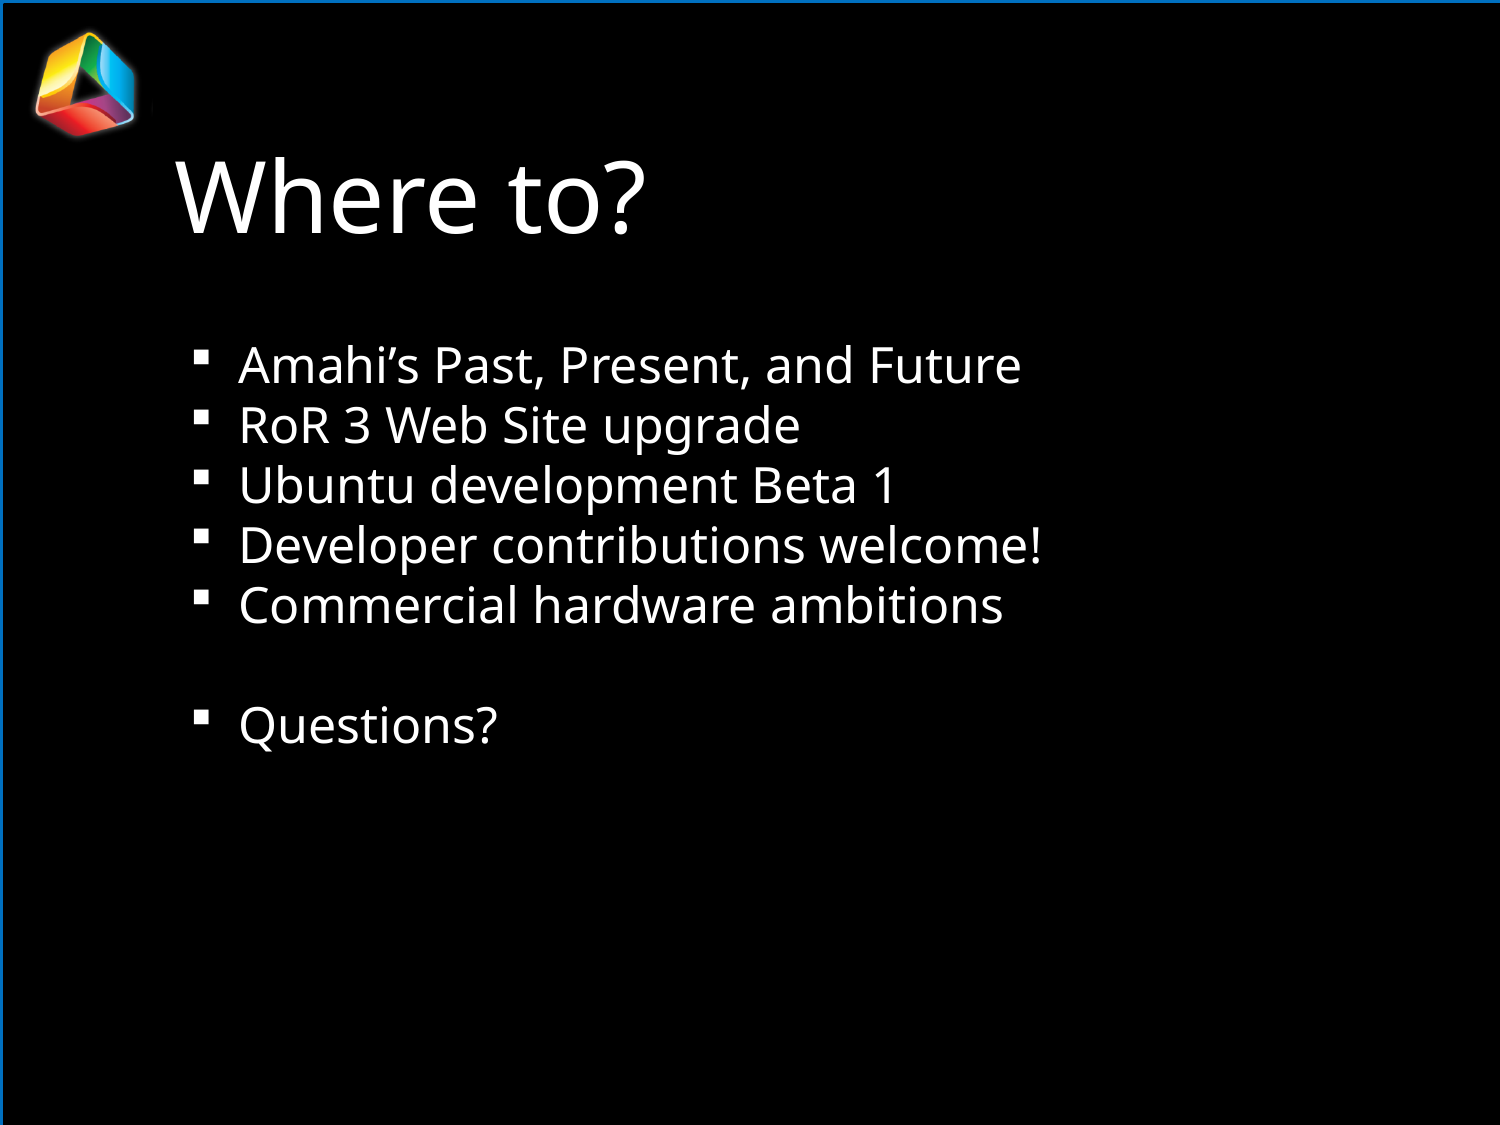

Where to?
 Amahi’s Past, Present, and Future
 RoR 3 Web Site upgrade
 Ubuntu development Beta 1
 Developer contributions welcome!
 Commercial hardware ambitions
 Questions?
# Where does Amahi go from here?